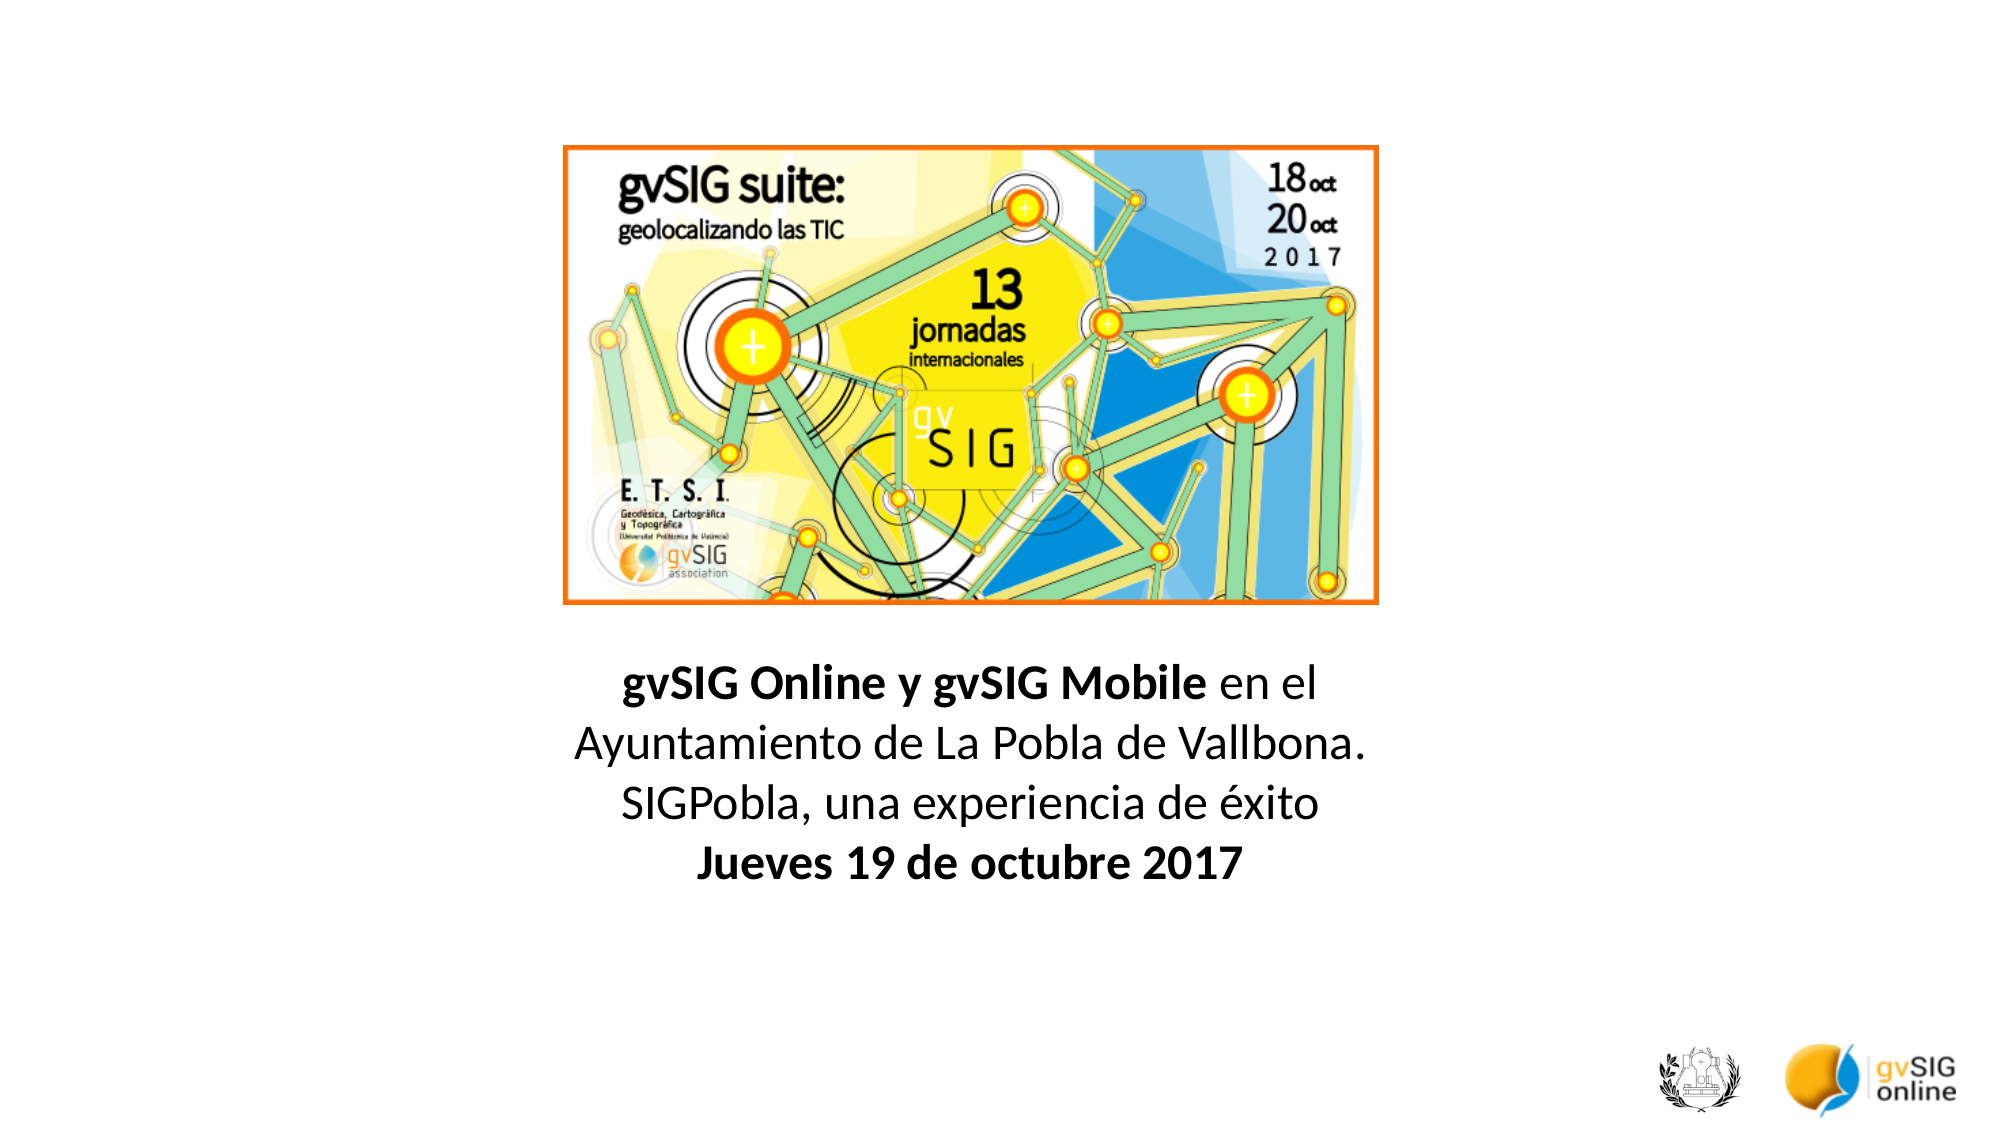

gvSIG Online y gvSIG Mobile en el Ayuntamiento de La Pobla de Vallbona. SIGPobla, una experiencia de éxito
Jueves 19 de octubre 2017